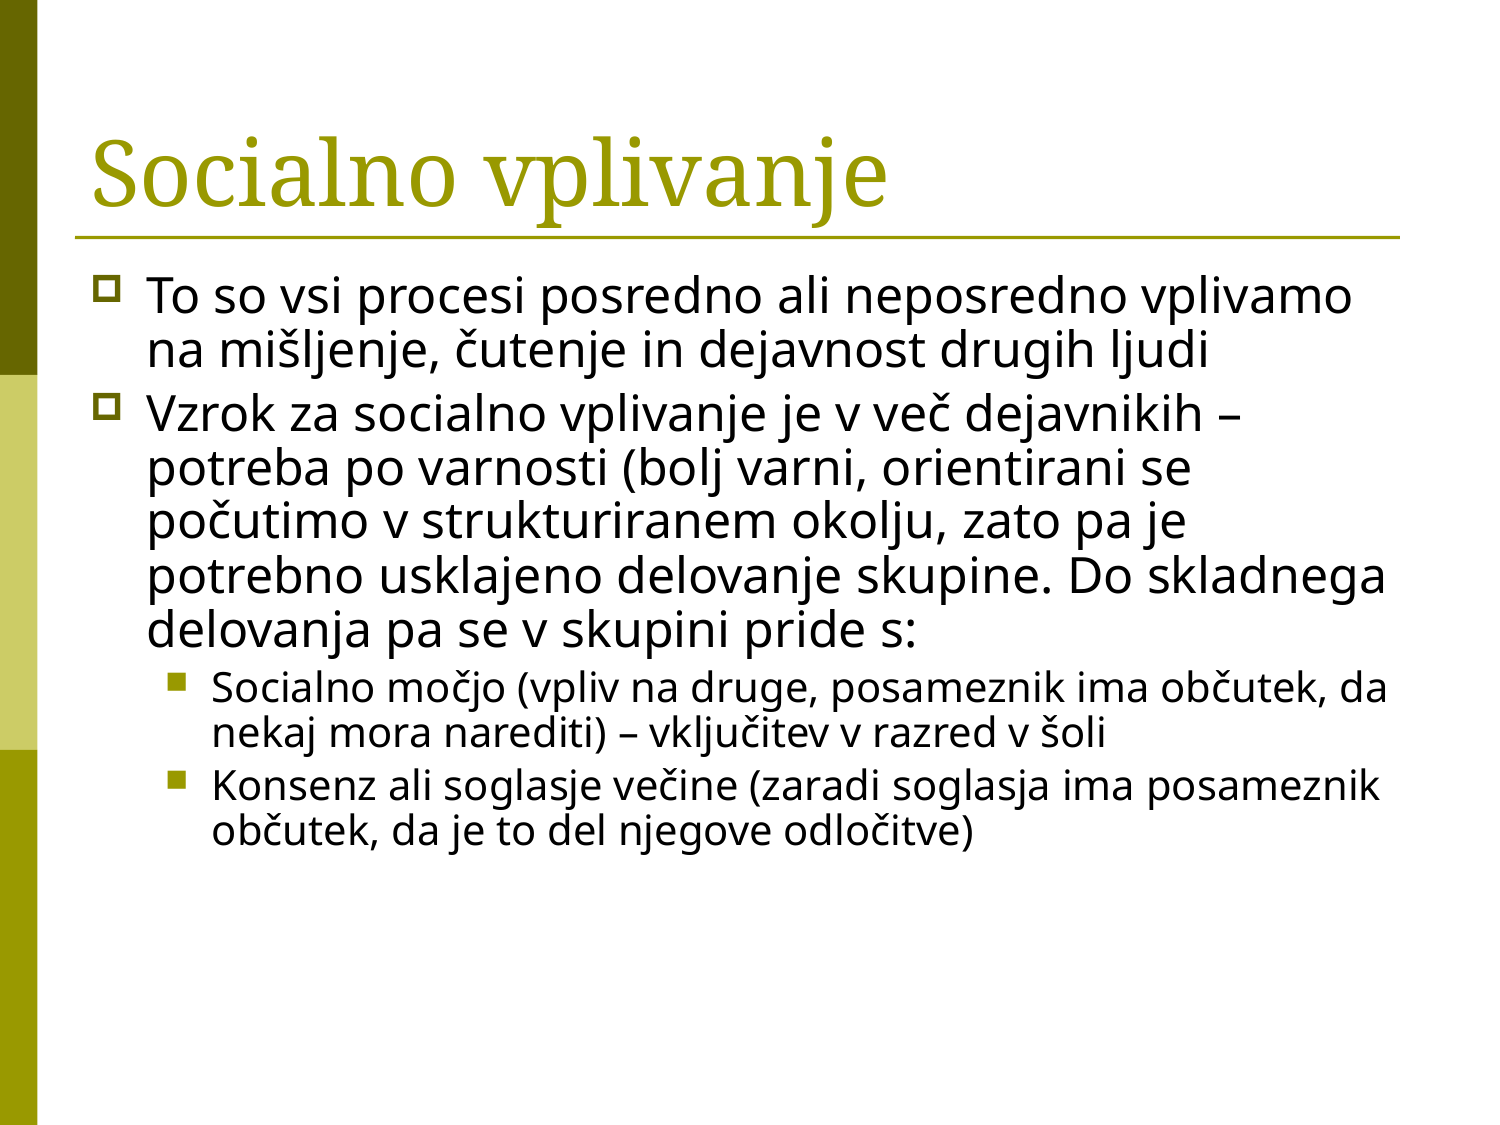

# Socialno vplivanje
To so vsi procesi posredno ali neposredno vplivamo na mišljenje, čutenje in dejavnost drugih ljudi
Vzrok za socialno vplivanje je v več dejavnikih – potreba po varnosti (bolj varni, orientirani se počutimo v strukturiranem okolju, zato pa je potrebno usklajeno delovanje skupine. Do skladnega delovanja pa se v skupini pride s:
Socialno močjo (vpliv na druge, posameznik ima občutek, da nekaj mora narediti) – vključitev v razred v šoli
Konsenz ali soglasje večine (zaradi soglasja ima posameznik občutek, da je to del njegove odločitve)